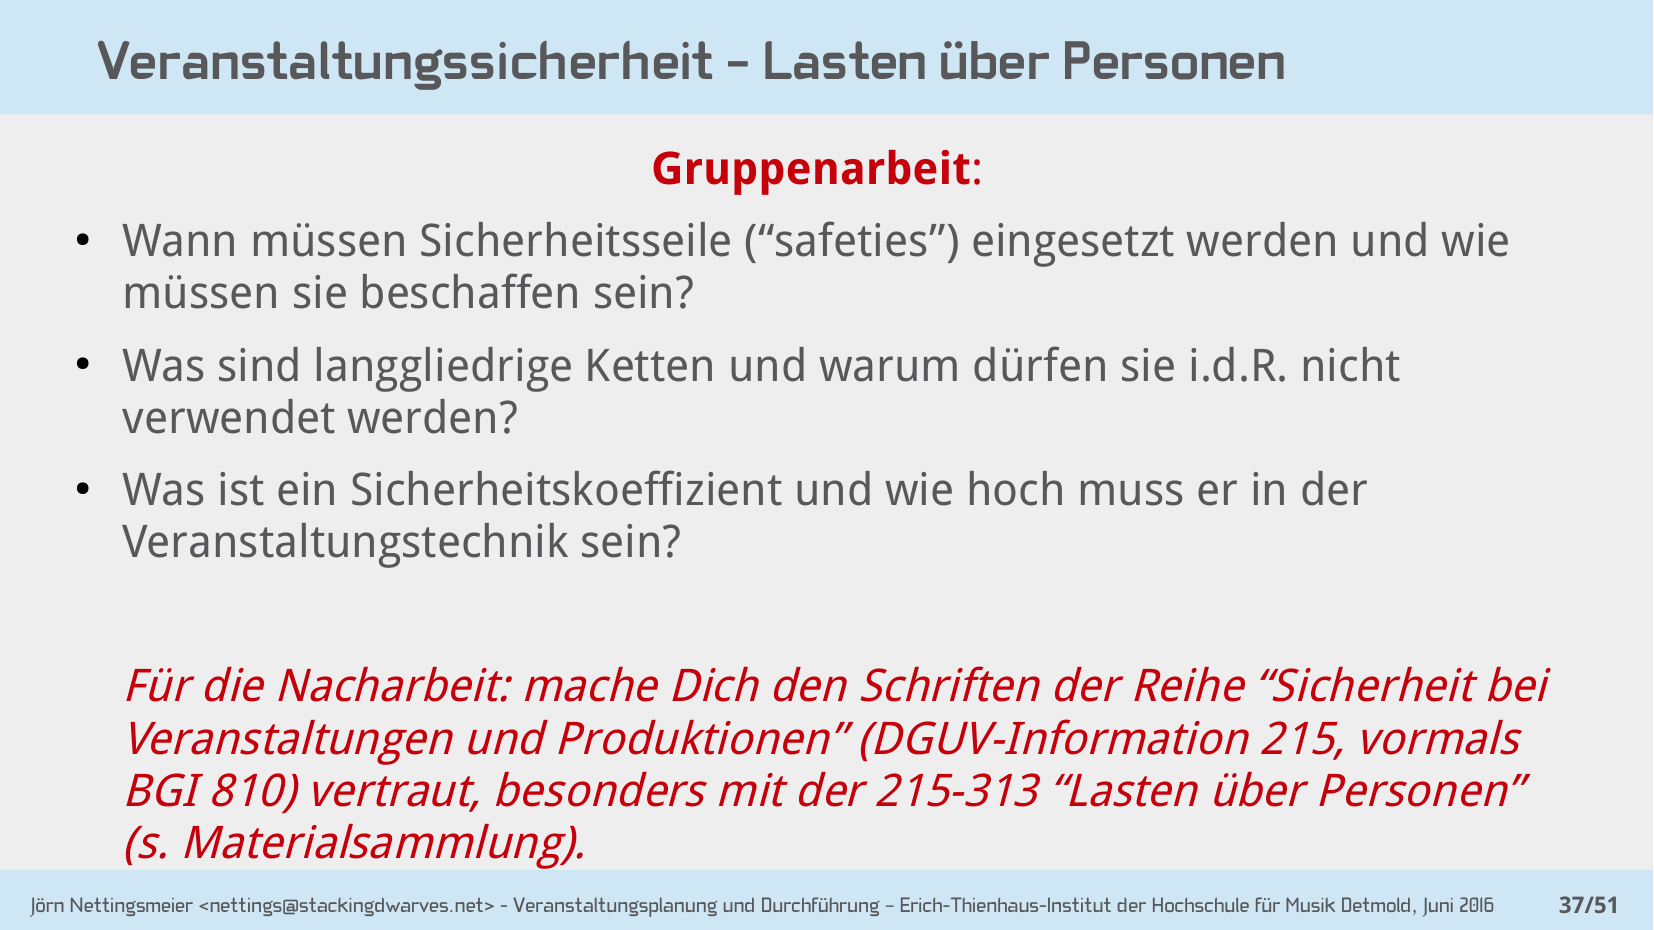

# Veranstaltungssicherheit – Lasten über Personen
Gruppenarbeit:
Wann müssen Sicherheitsseile (“safeties”) eingesetzt werden und wie müssen sie beschaffen sein?
Was sind langgliedrige Ketten und warum dürfen sie i.d.R. nicht verwendet werden?
Was ist ein Sicherheitskoeffizient und wie hoch muss er in der Veranstaltungstechnik sein?
Für die Nacharbeit: mache Dich den Schriften der Reihe “Sicherheit bei Veranstaltungen und Produktionen” (DGUV-Information 215, vormals BGI 810) vertraut, besonders mit der 215-313 “Lasten über Personen” (s. Materialsammlung).